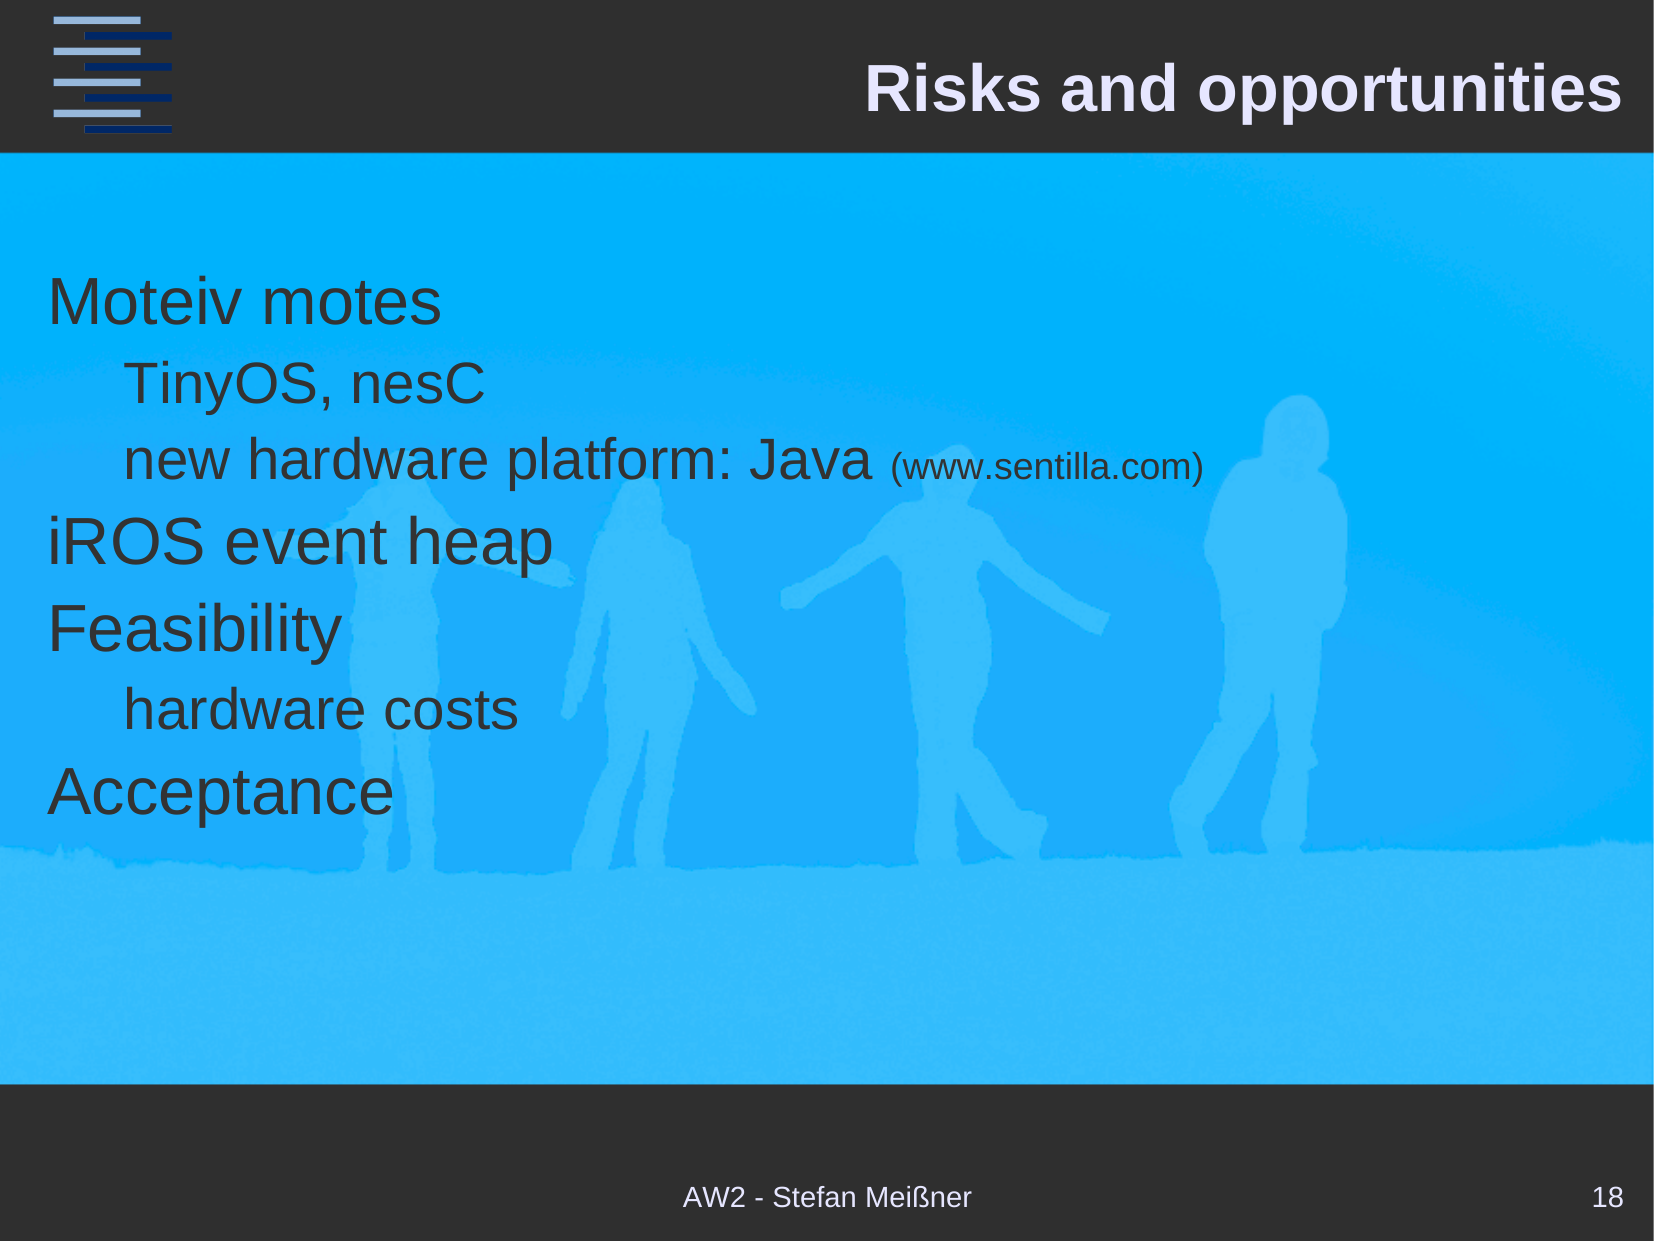

# Risks and opportunities
Moteiv motes
TinyOS, nesC
new hardware platform: Java (www.sentilla.com)
iROS event heap
Feasibility
hardware costs
Acceptance
AW2 - Stefan Meißner
18